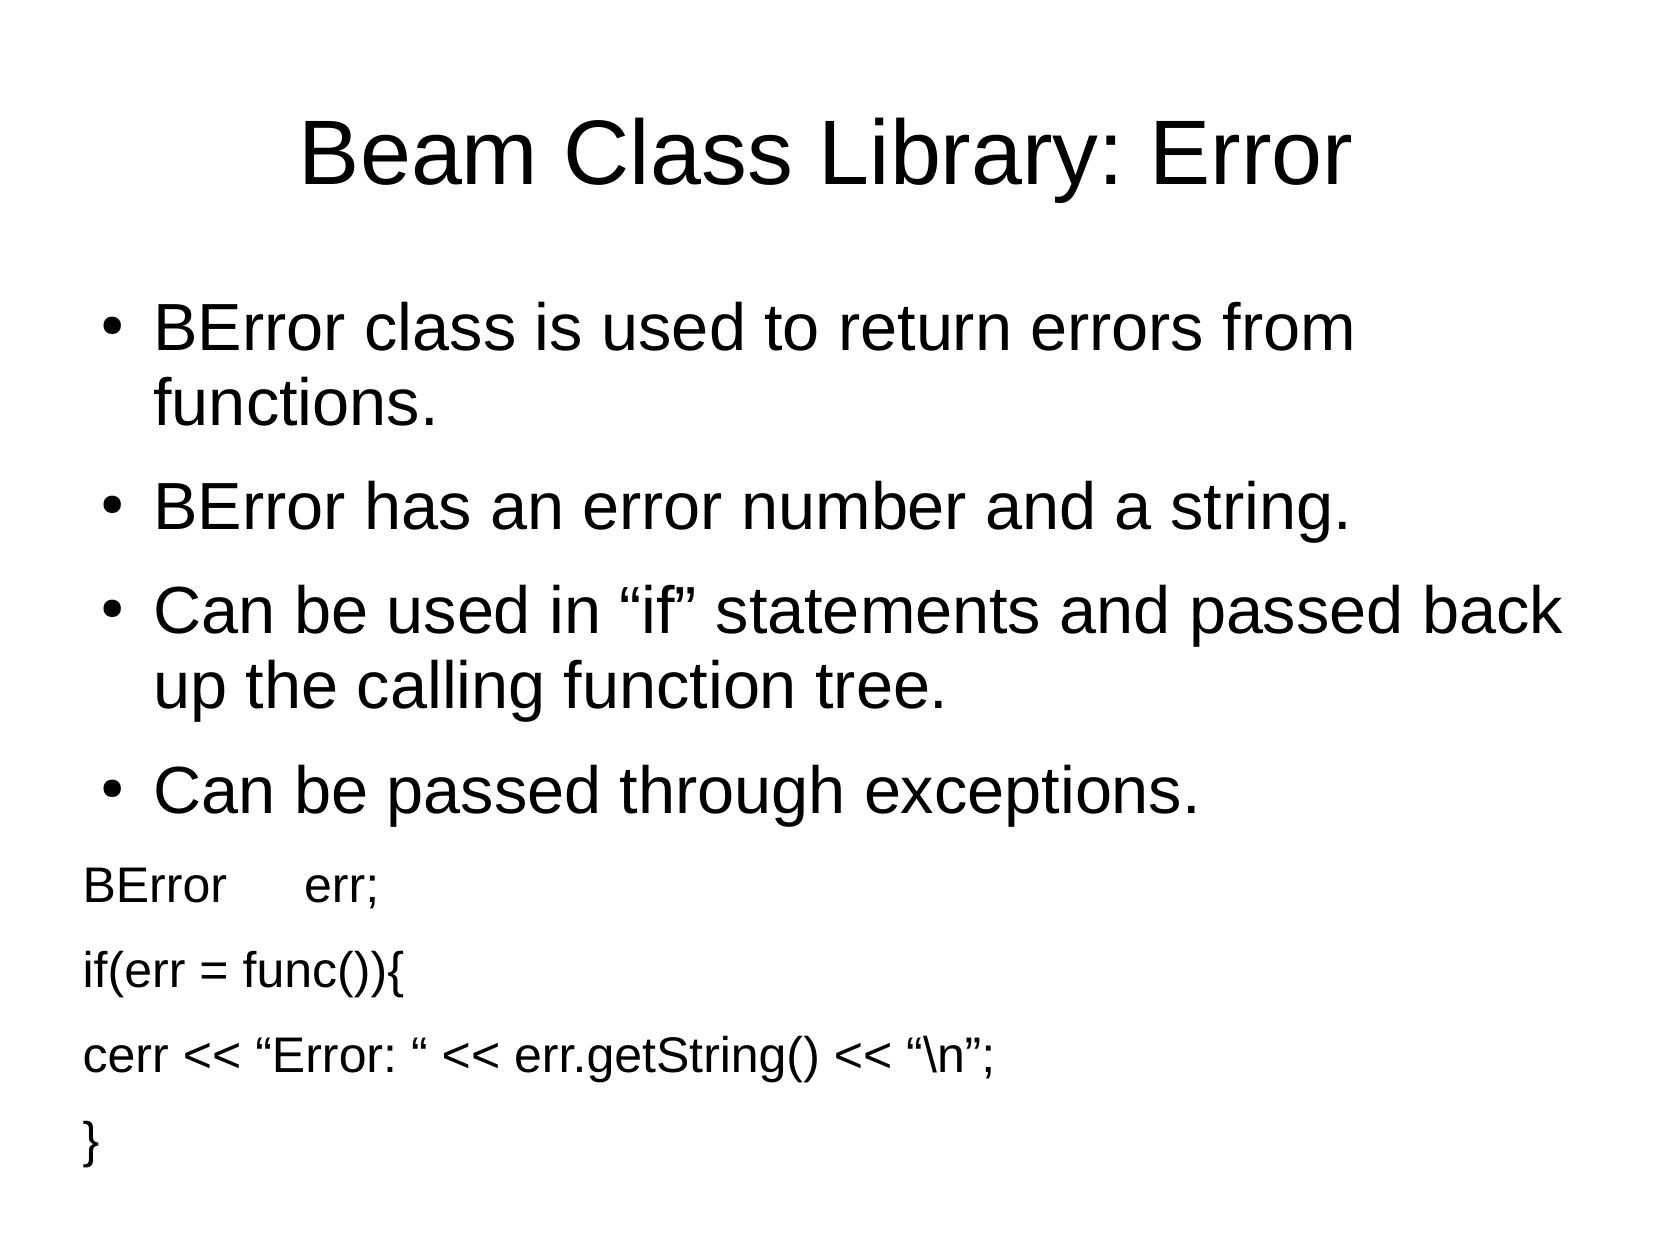

# Beam Class Library: Error
BError class is used to return errors from functions.
BError has an error number and a string.
Can be used in “if” statements and passed back up the calling function tree.
Can be passed through exceptions.
BError		err;
if(err = func()){
cerr << “Error: “ << err.getString() << “\n”;
}